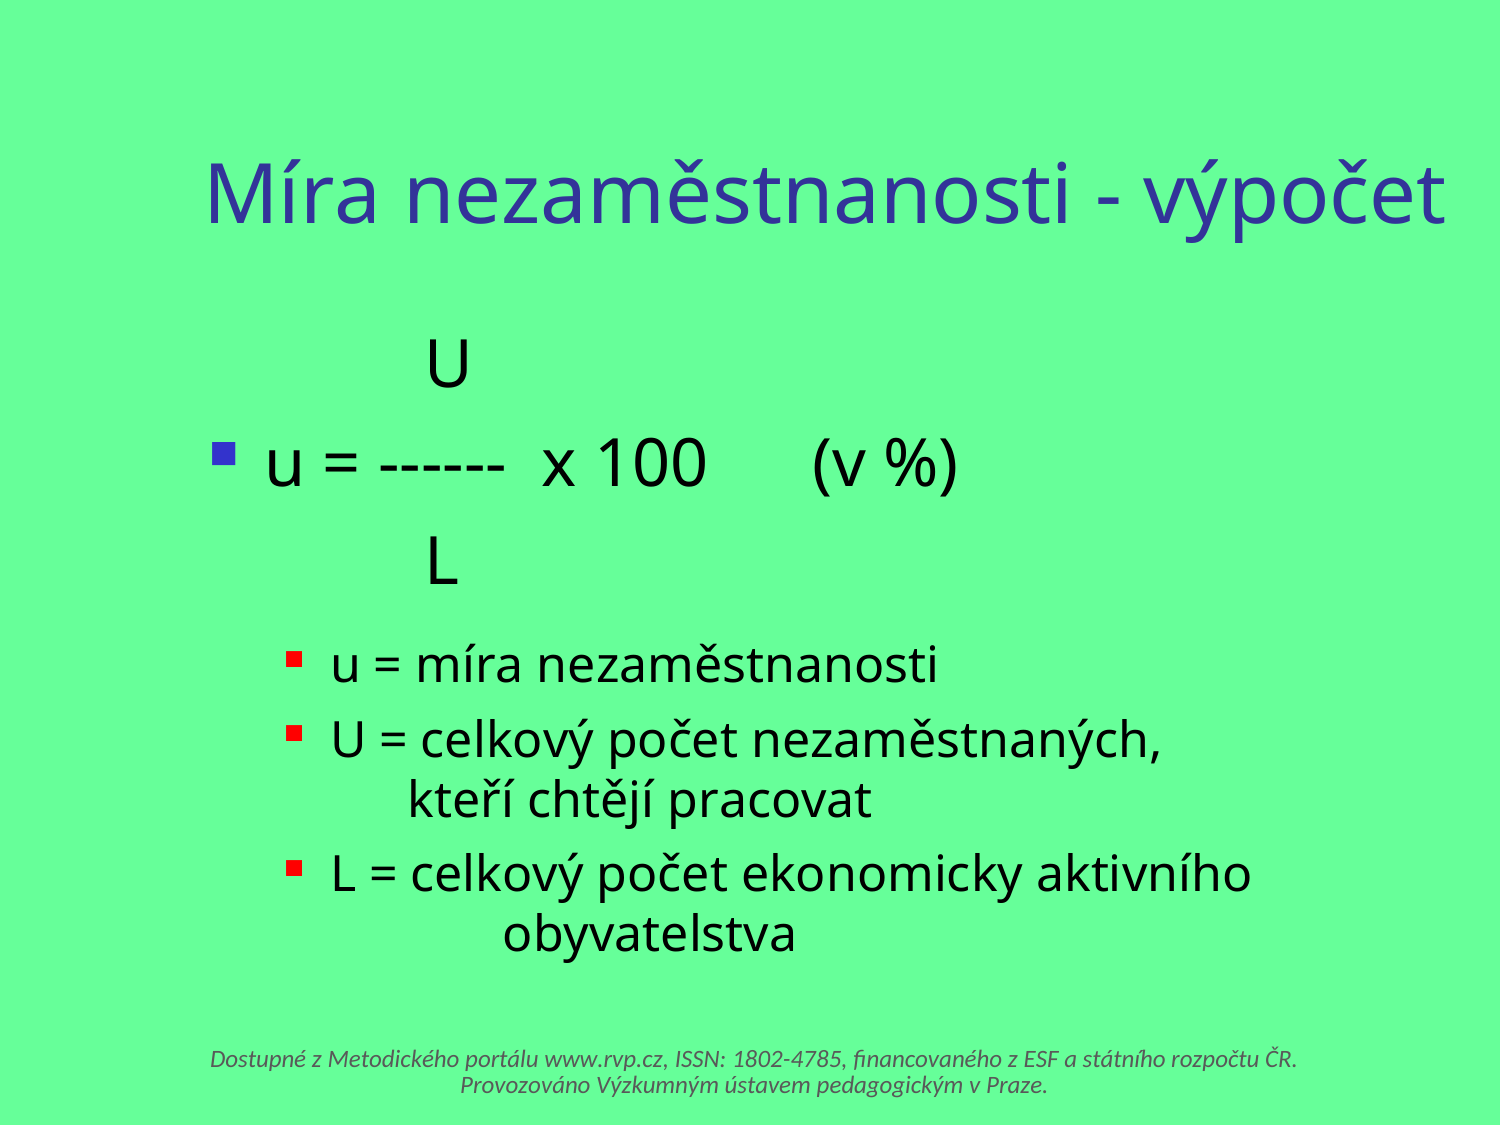

# Míra nezaměstnanosti - výpočet
			 U
u = ------ x 100 (v %)
			 L
u = míra nezaměstnanosti
U = celkový počet nezaměstnaných,
 kteří chtějí pracovat
L = celkový počet ekonomicky aktivního 			 		obyvatelstva
Dostupné z Metodického portálu www.rvp.cz, ISSN: 1802-4785, financovaného z ESF a státního rozpočtu ČR. Provozováno Výzkumným ústavem pedagogickým v Praze.